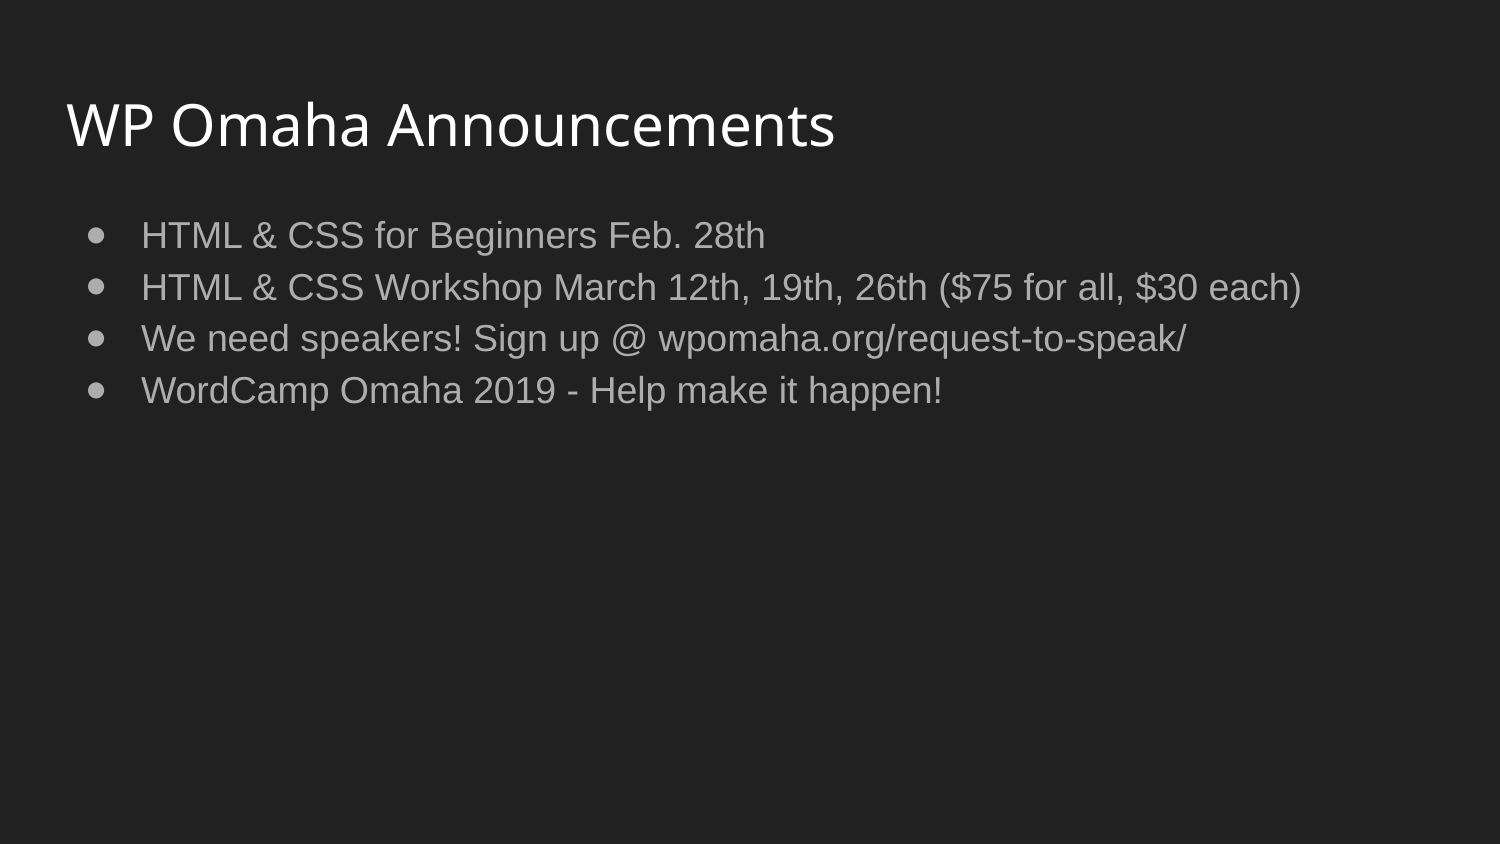

# WP Omaha Announcements
HTML & CSS for Beginners Feb. 28th
HTML & CSS Workshop March 12th, 19th, 26th ($75 for all, $30 each)
We need speakers! Sign up @ wpomaha.org/request-to-speak/
WordCamp Omaha 2019 - Help make it happen!